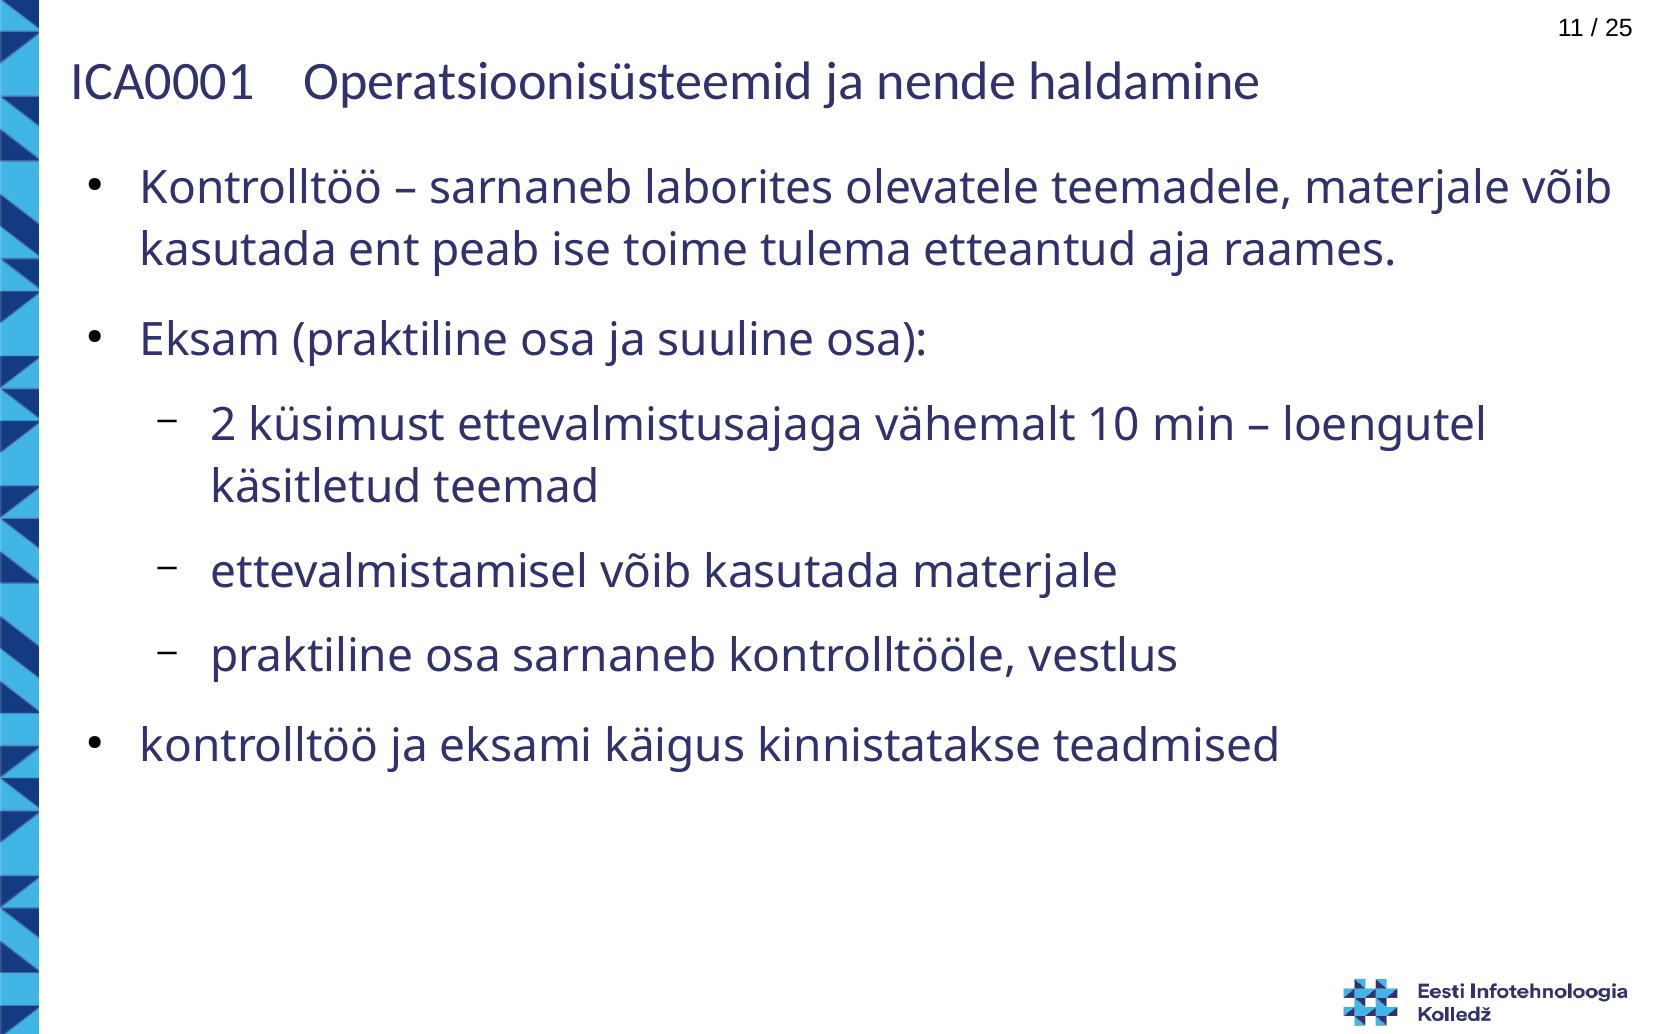

# ICA0001 Operatsioonisüsteemid ja nende haldamine
Kontrolltöö – sarnaneb laborites olevatele teemadele, materjale võib kasutada ent peab ise toime tulema etteantud aja raames.
Eksam (praktiline osa ja suuline osa):
2 küsimust ettevalmistusajaga vähemalt 10 min – loengutel käsitletud teemad
ettevalmistamisel võib kasutada materjale
praktiline osa sarnaneb kontrolltööle, vestlus
kontrolltöö ja eksami käigus kinnistatakse teadmised